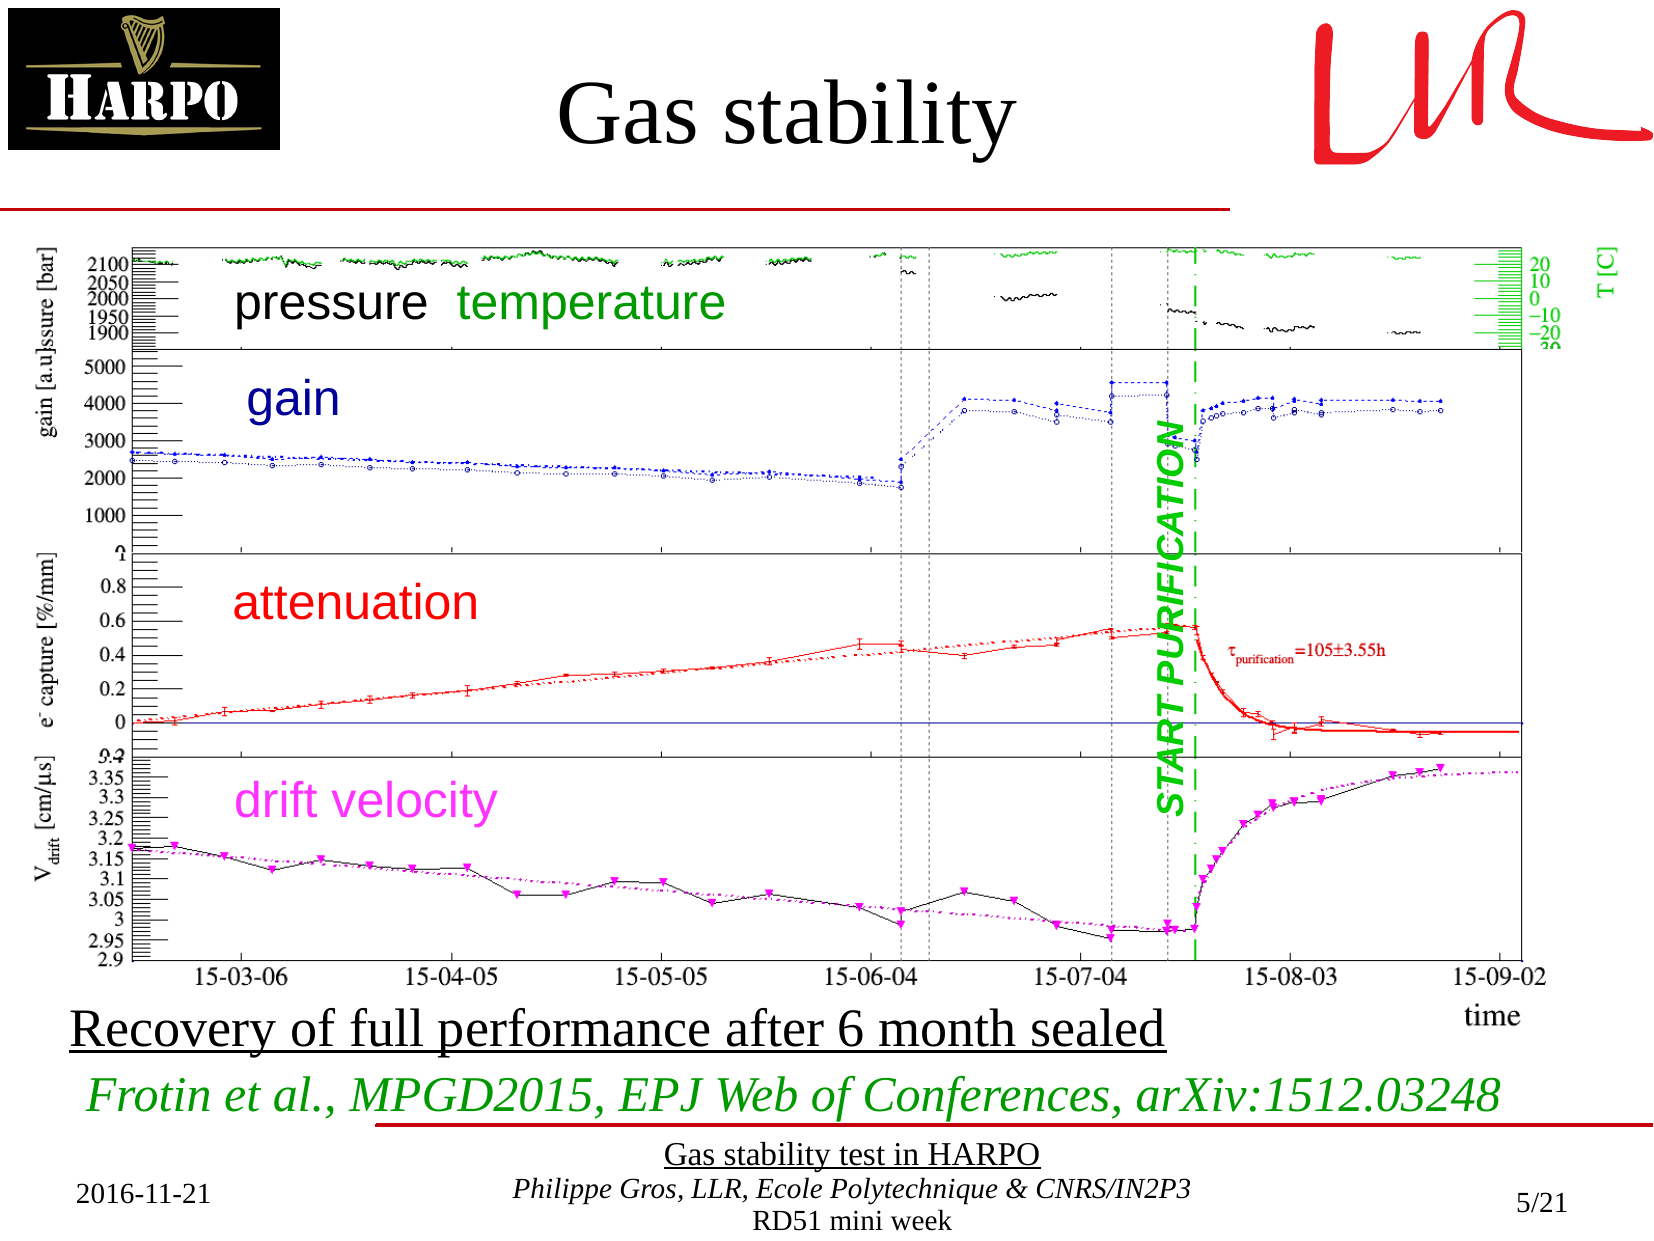

# Gas stability
pressure temperature
gain
attenuation
START PURIFICATION
drift velocity
Recovery of full performance after 6 month sealed
Frotin et al., MPGD2015, EPJ Web of Conferences, arXiv:1512.03248
2016-11-21
5